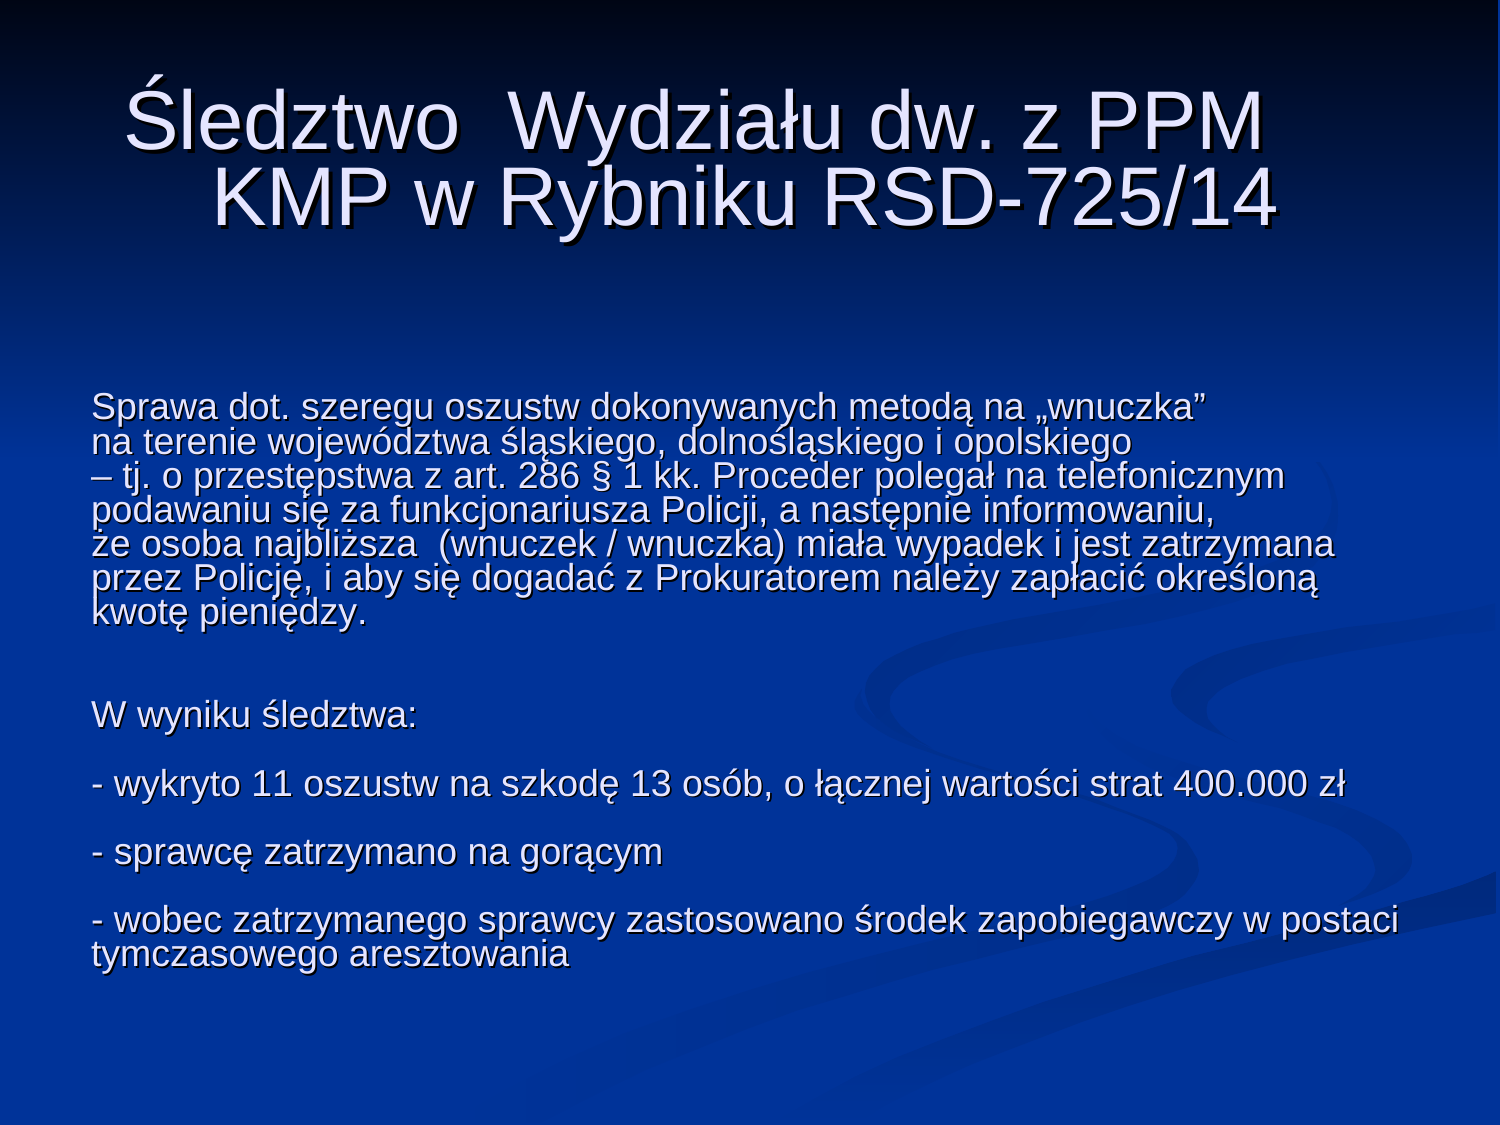

# Śledztwo Wydziału dw. z PPM KMP w Rybniku RSD-725/14 Sprawa dot. szeregu oszustw dokonywanych metodą na „wnuczka” na terenie województwa śląskiego, dolnośląskiego i opolskiego – tj. o przestępstwa z art. 286 § 1 kk. Proceder polegał na telefonicznym podawaniu się za funkcjonariusza Policji, a następnie informowaniu, że osoba najbliższa (wnuczek / wnuczka) miała wypadek i jest zatrzymana przez Policję, i aby się dogadać z Prokuratorem należy zapłacić określoną kwotę pieniędzy. W wyniku śledztwa: - wykryto 11 oszustw na szkodę 13 osób, o łącznej wartości strat 400.000 zł - sprawcę zatrzymano na gorącym - wobec zatrzymanego sprawcy zastosowano środek zapobiegawczy w postaci tymczasowego aresztowania